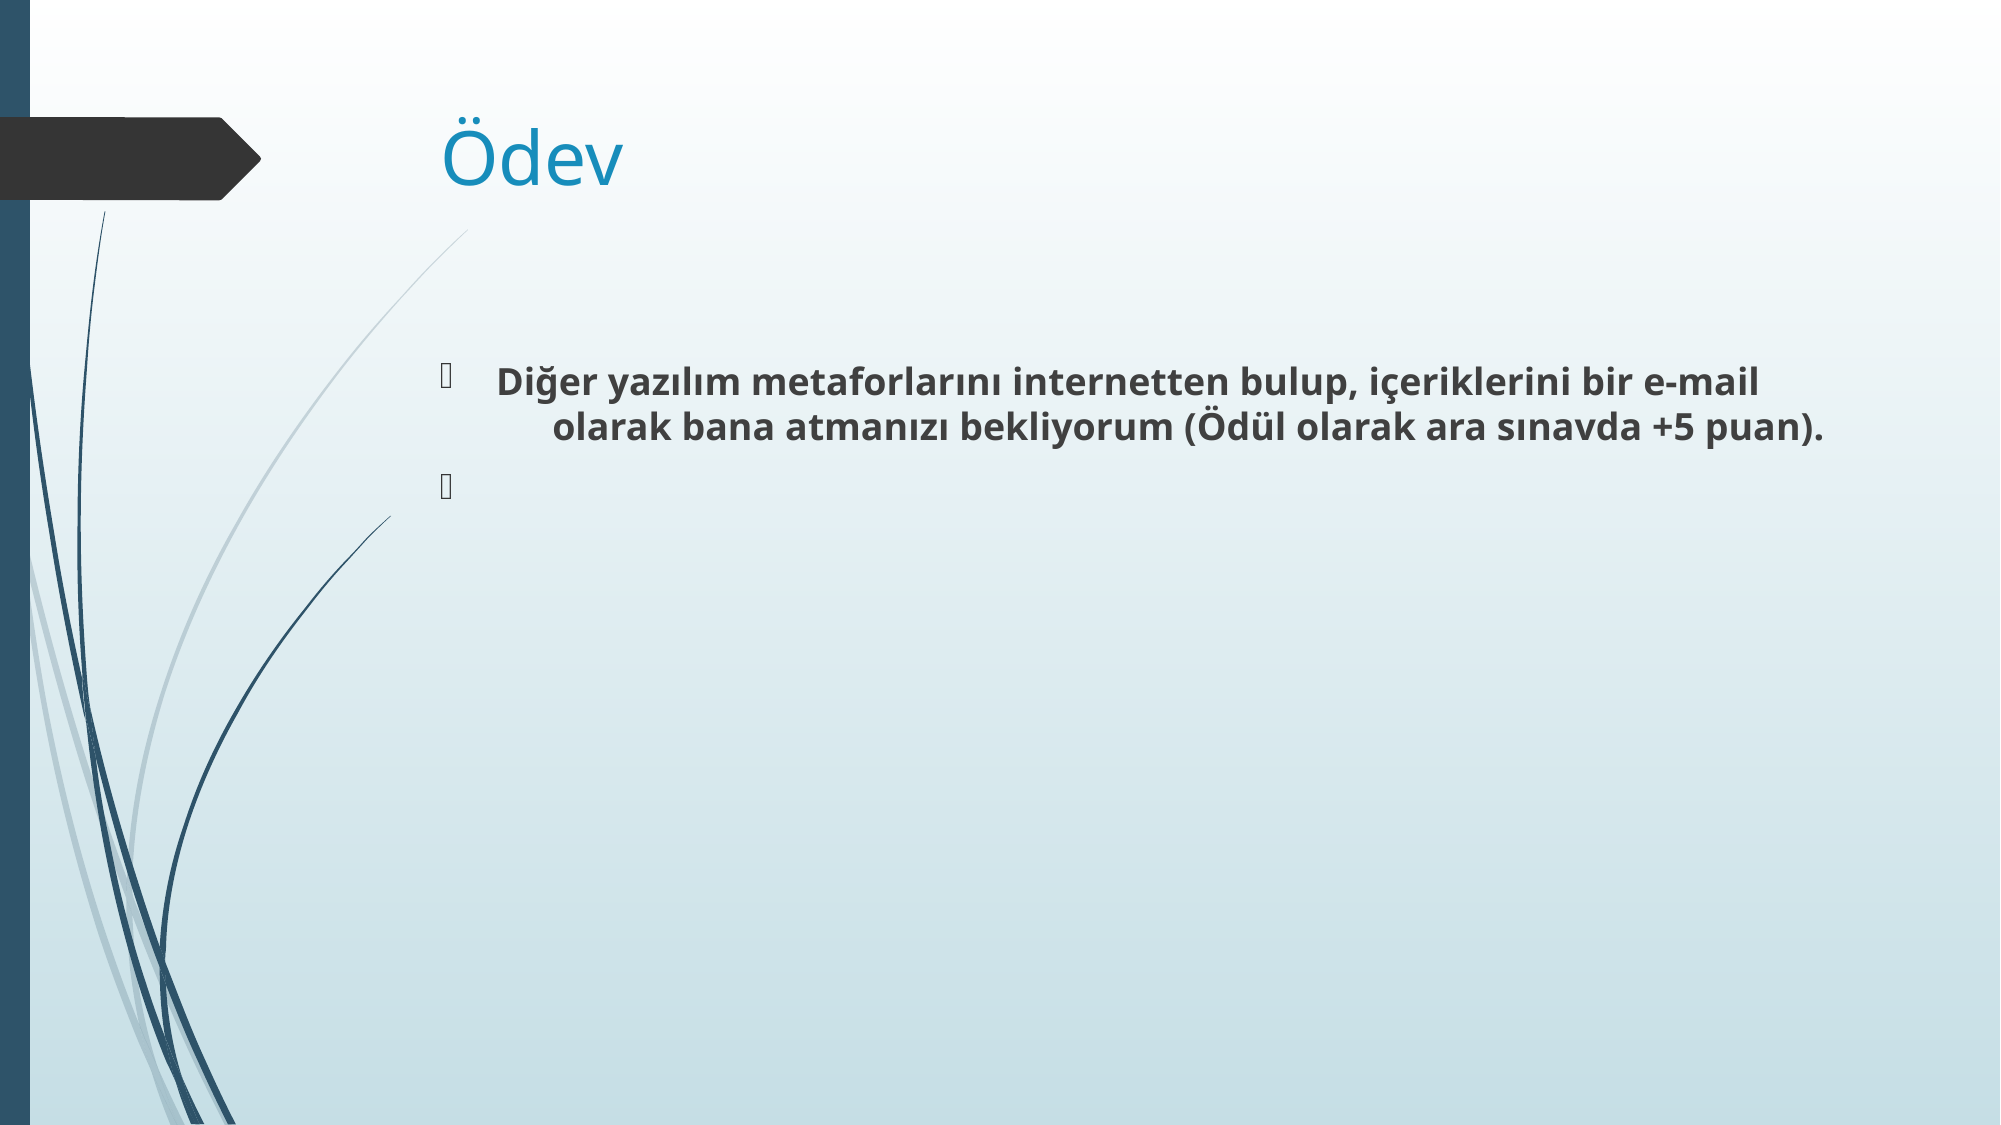

# Ödev
Diğer yazılım metaforlarını internetten bulup, içeriklerini bir e-mail olarak bana atmanızı bekliyorum (Ödül olarak ara sınavda +5 puan).